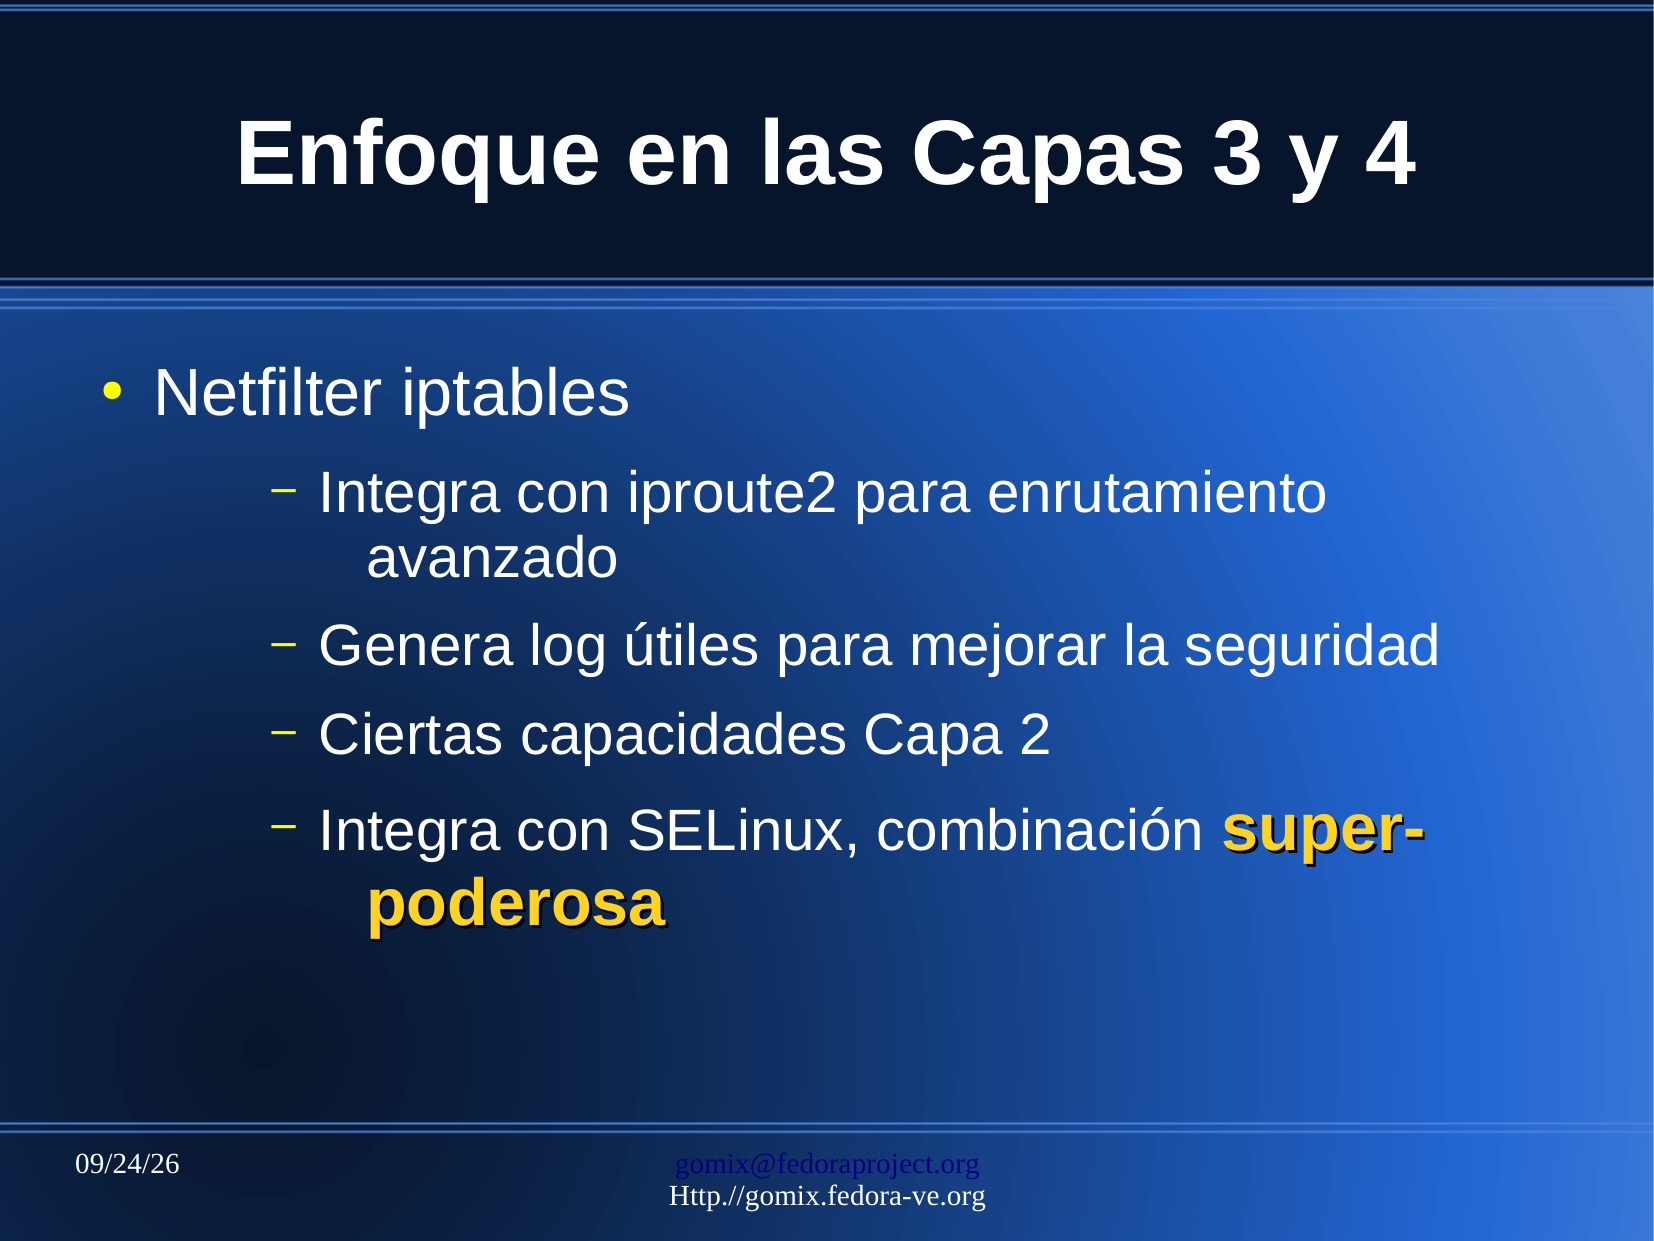

# Enfoque en las Capas 3 y 4
Netfilter iptables
Integra con iproute2 para enrutamiento avanzado
Genera log útiles para mejorar la seguridad
Ciertas capacidades Capa 2
Integra con SELinux, combinación super-poderosa